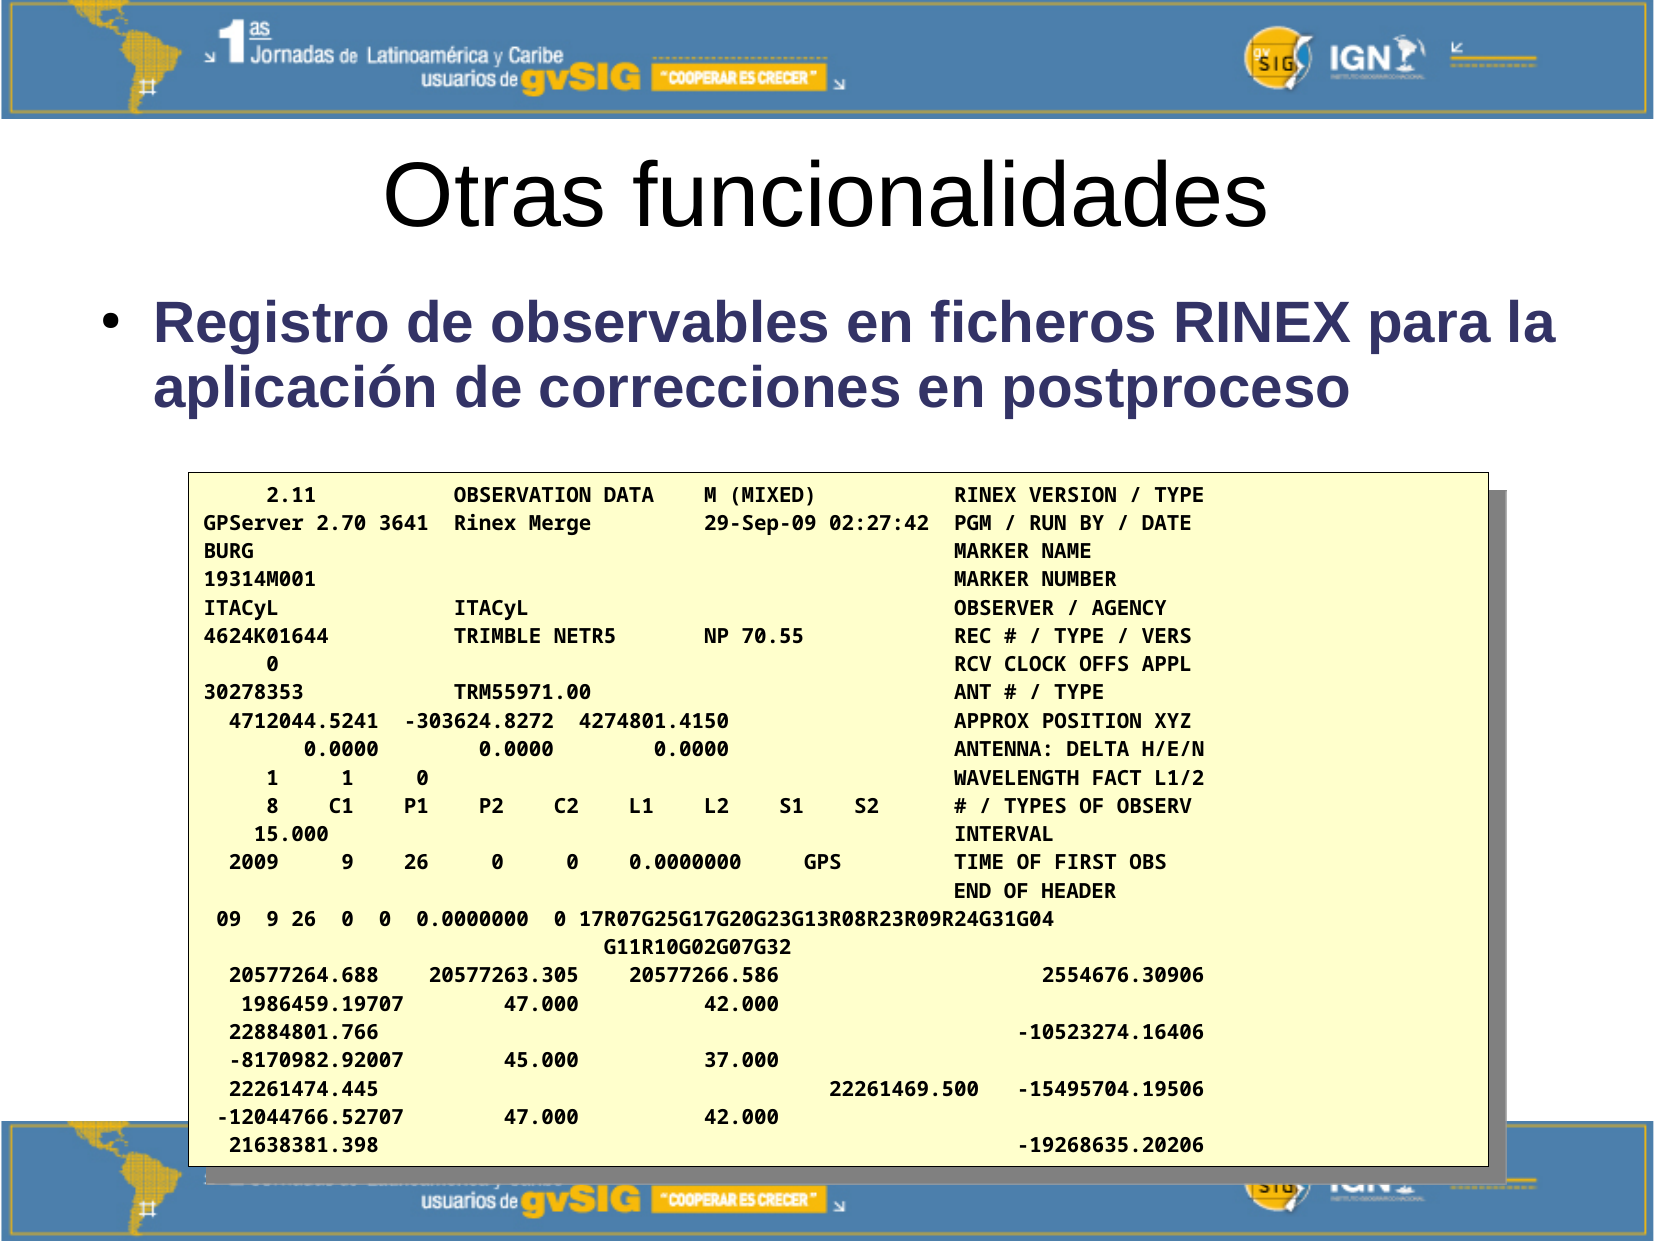

# Otras funcionalidades
Registro de observables en ficheros RINEX para la aplicación de correcciones en postproceso
 2.11 OBSERVATION DATA M (MIXED) RINEX VERSION / TYPE
GPServer 2.70 3641 Rinex Merge 29-Sep-09 02:27:42 PGM / RUN BY / DATE
BURG MARKER NAME
19314M001 MARKER NUMBER
ITACyL ITACyL OBSERVER / AGENCY
4624K01644 TRIMBLE NETR5 NP 70.55 REC # / TYPE / VERS
 0 RCV CLOCK OFFS APPL
30278353 TRM55971.00 ANT # / TYPE
 4712044.5241 -303624.8272 4274801.4150 APPROX POSITION XYZ
 0.0000 0.0000 0.0000 ANTENNA: DELTA H/E/N
 1 1 0 WAVELENGTH FACT L1/2
 8 C1 P1 P2 C2 L1 L2 S1 S2 # / TYPES OF OBSERV
 15.000 INTERVAL
 2009 9 26 0 0 0.0000000 GPS TIME OF FIRST OBS
 END OF HEADER
 09 9 26 0 0 0.0000000 0 17R07G25G17G20G23G13R08R23R09R24G31G04
 G11R10G02G07G32
 20577264.688 20577263.305 20577266.586 2554676.30906
 1986459.19707 47.000 42.000
 22884801.766 -10523274.16406
 -8170982.92007 45.000 37.000
 22261474.445 22261469.500 -15495704.19506
 -12044766.52707 47.000 42.000
 21638381.398 -19268635.20206